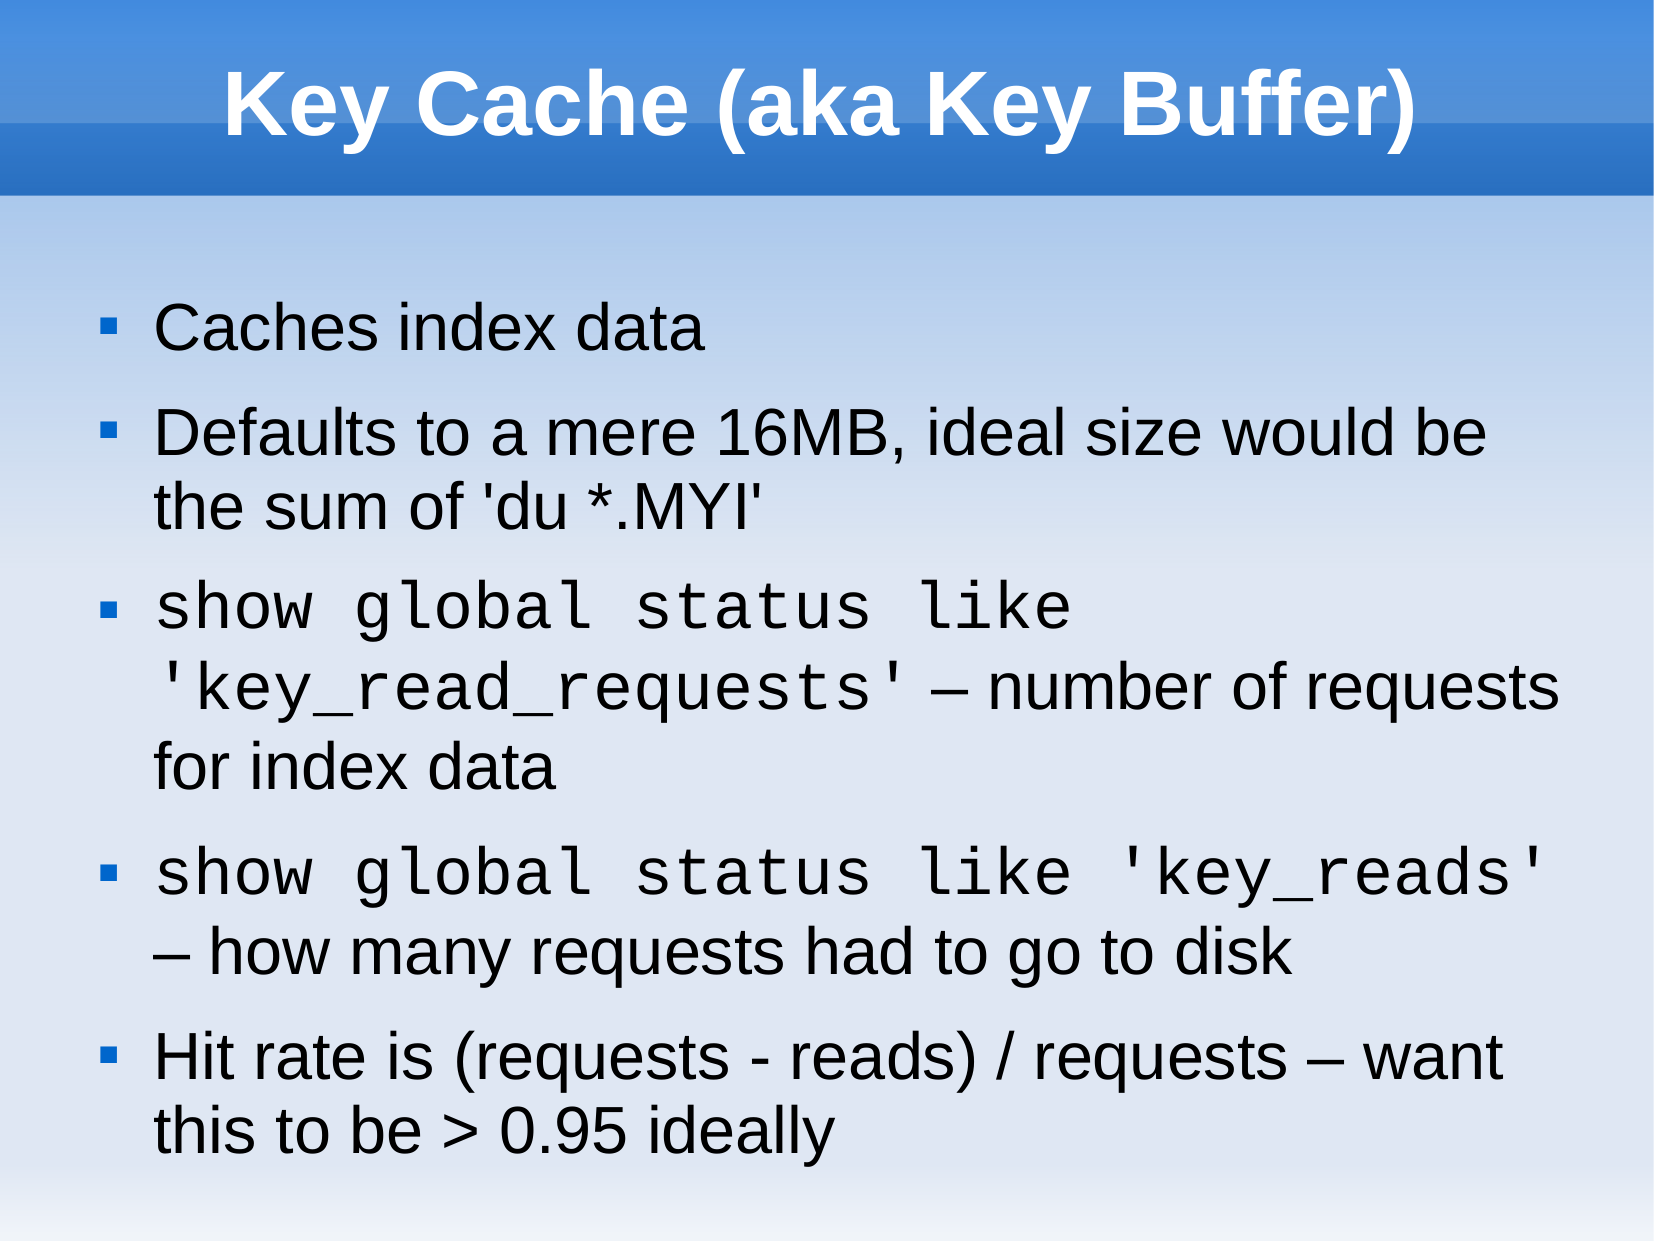

# Key Cache (aka Key Buffer)
Caches index data
Defaults to a mere 16MB, ideal size would be the sum of 'du *.MYI'
show global status like 'key_read_requests' – number of requests for index data
show global status like 'key_reads' – how many requests had to go to disk
Hit rate is (requests - reads) / requests – want this to be > 0.95 ideally